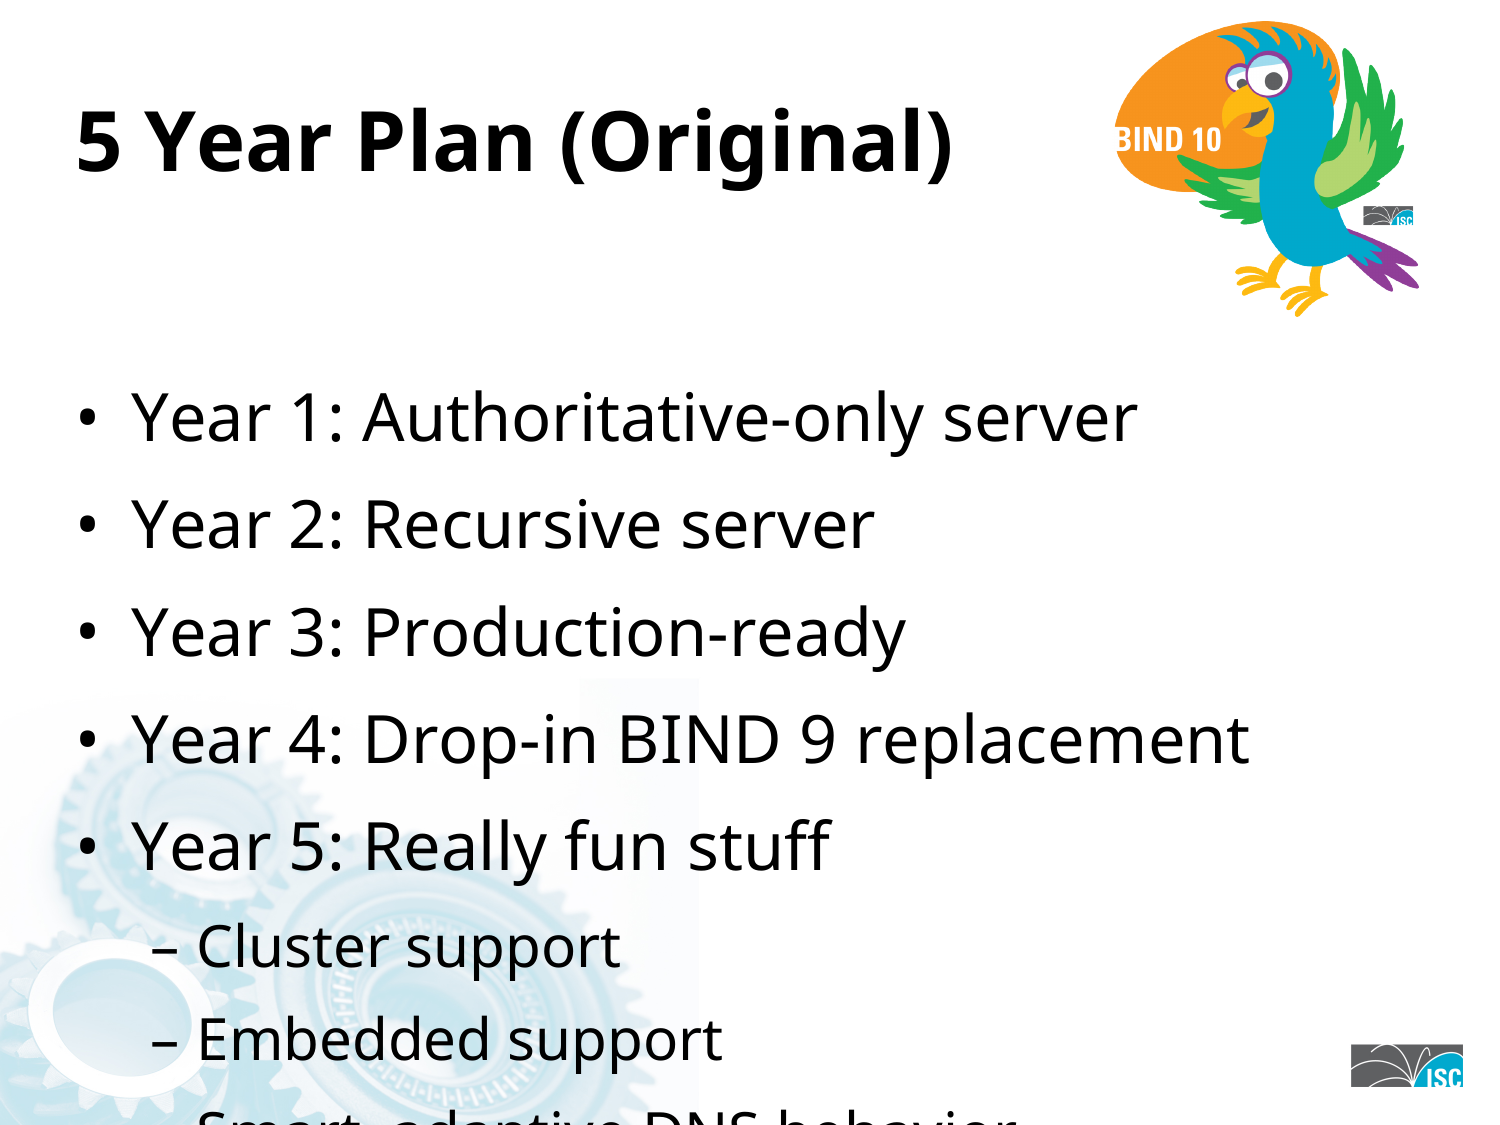

5 Year Plan (Original)
# Year 1: Authoritative-only server
Year 2: Recursive server
Year 3: Production-ready
Year 4: Drop-in BIND 9 replacement
Year 5: Really fun stuff
Cluster support
Embedded support
Smart, adaptive DNS behavior